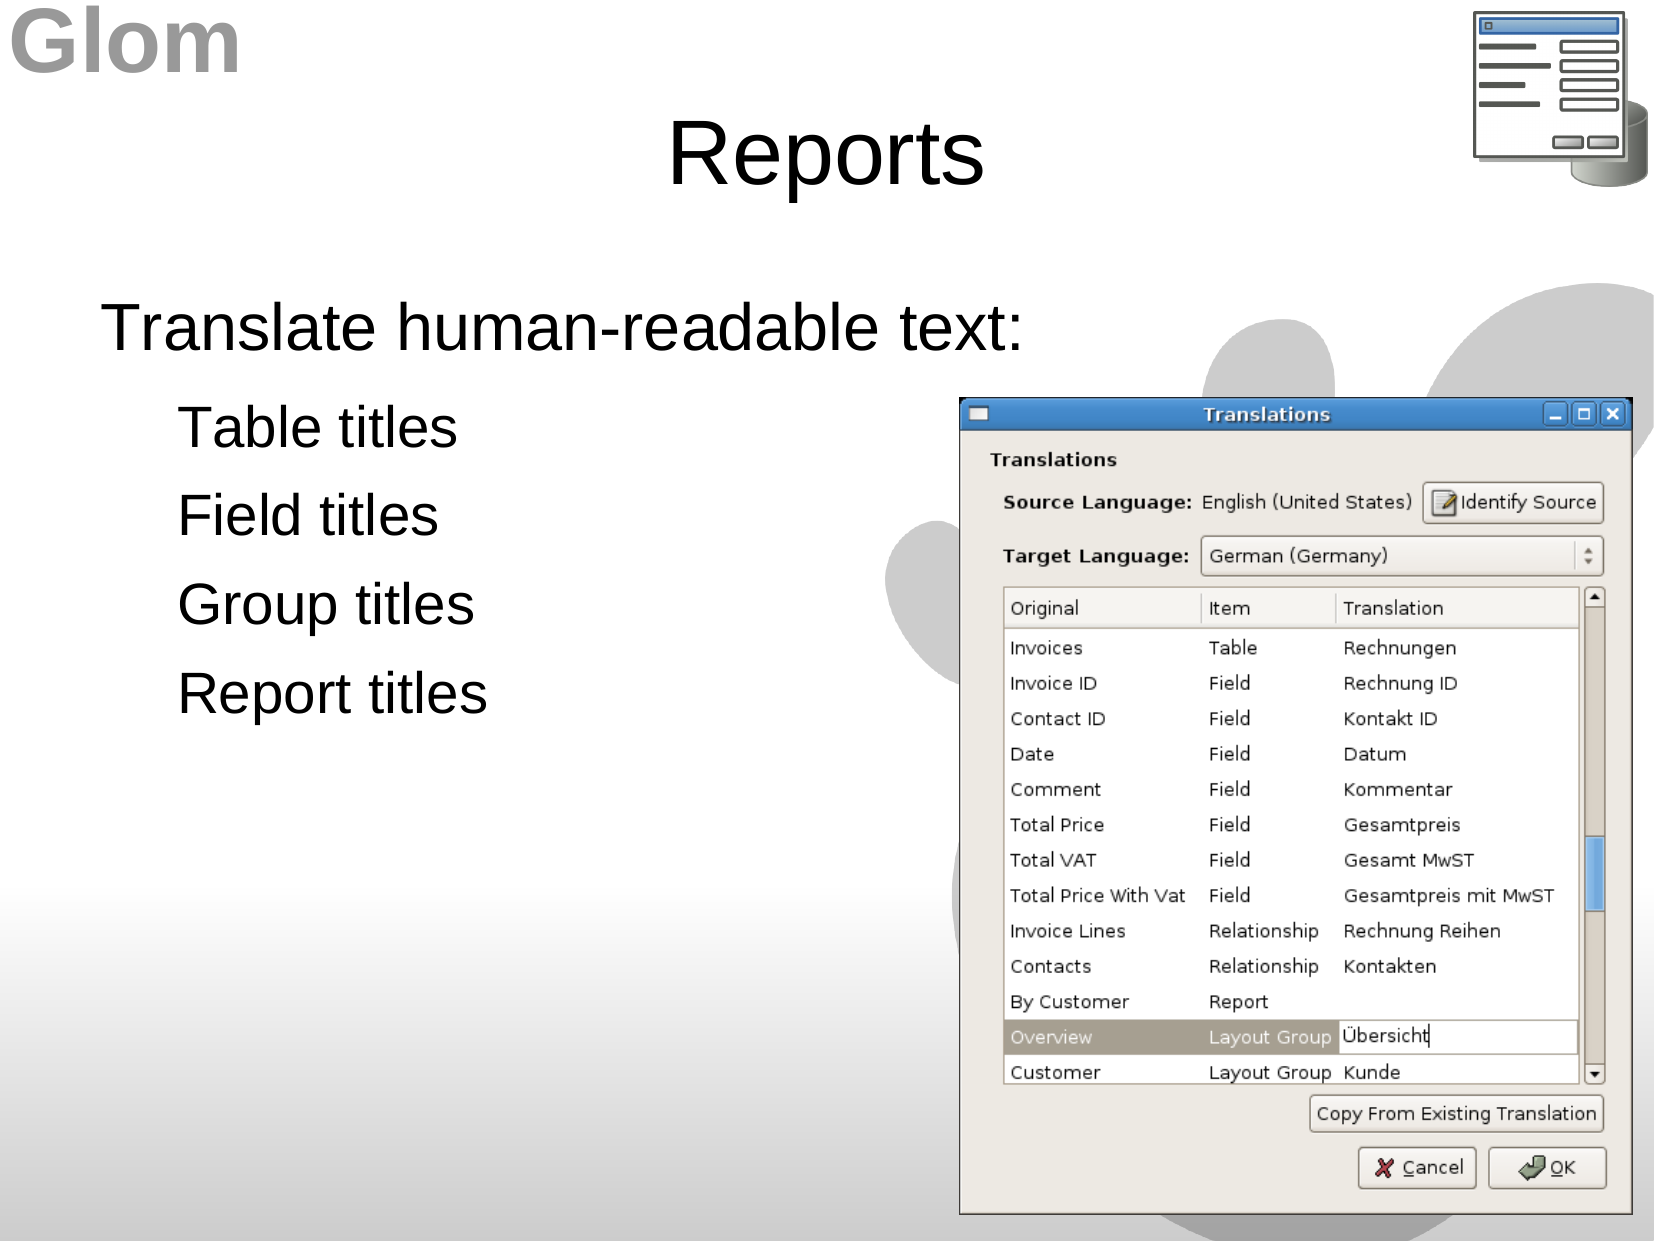

# Reports
Translate human-readable text:
Table titles
Field titles
Group titles
Report titles